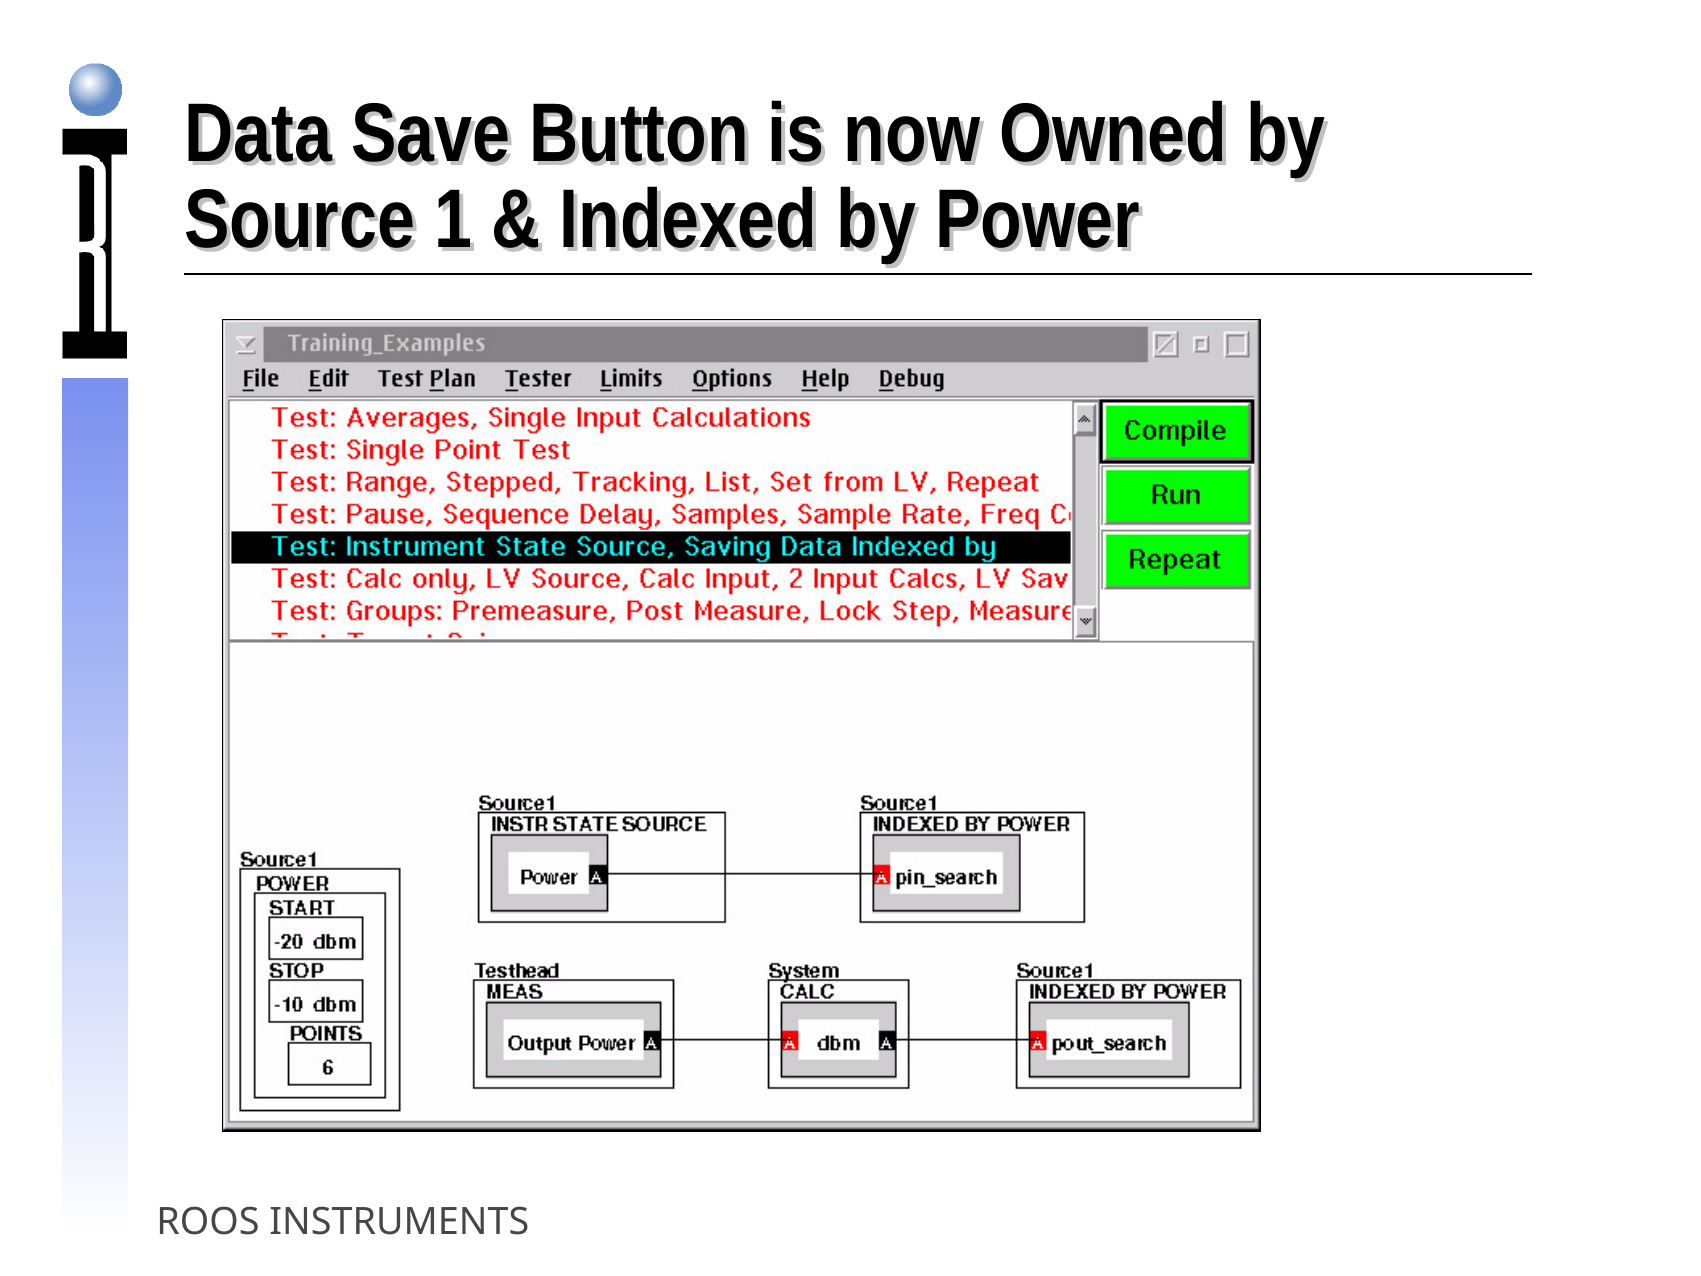

Data Save Button is now Owned by Source 1 & Indexed by Power